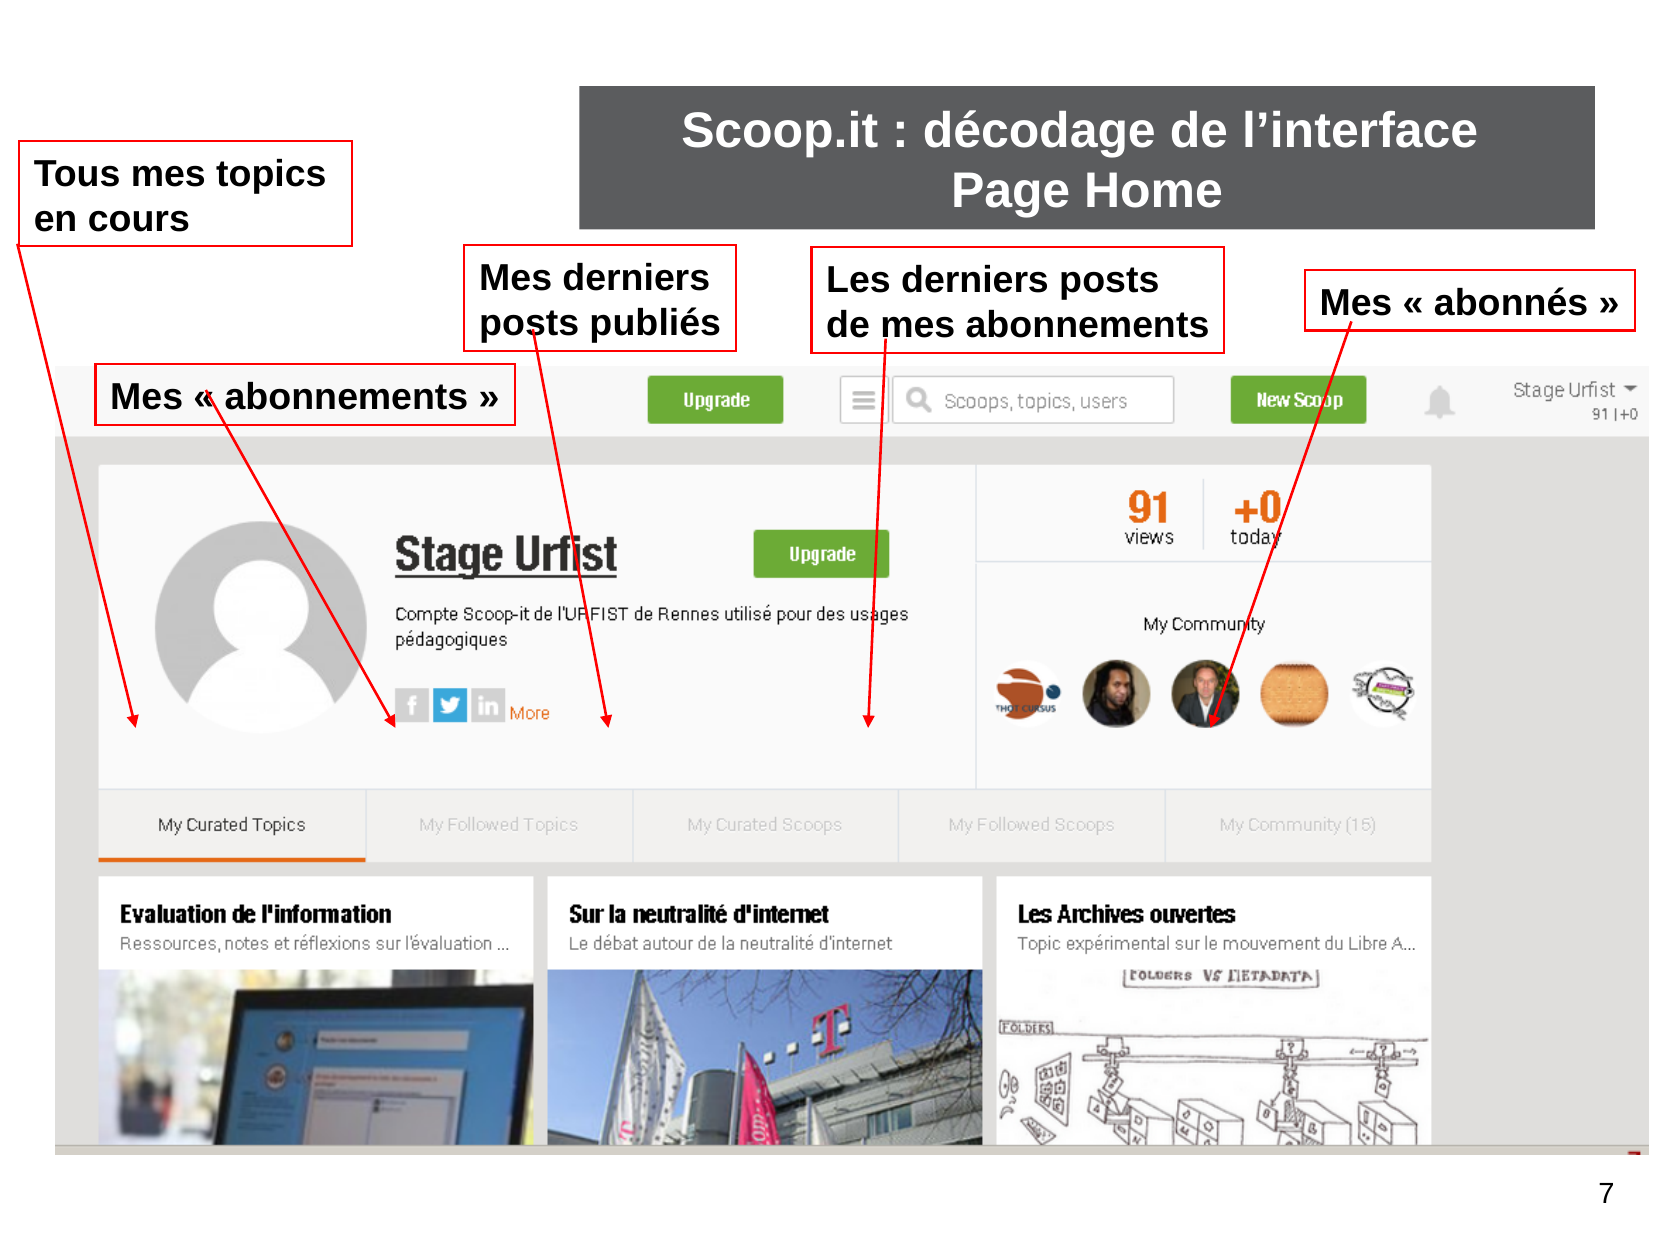

Scoop.it : décodage de l’interface
Page Home
Tous mes topics
en cours
Mes derniers
posts publiés
Les derniers posts
de mes abonnements
Mes « abonnés »
Mes « abonnements »